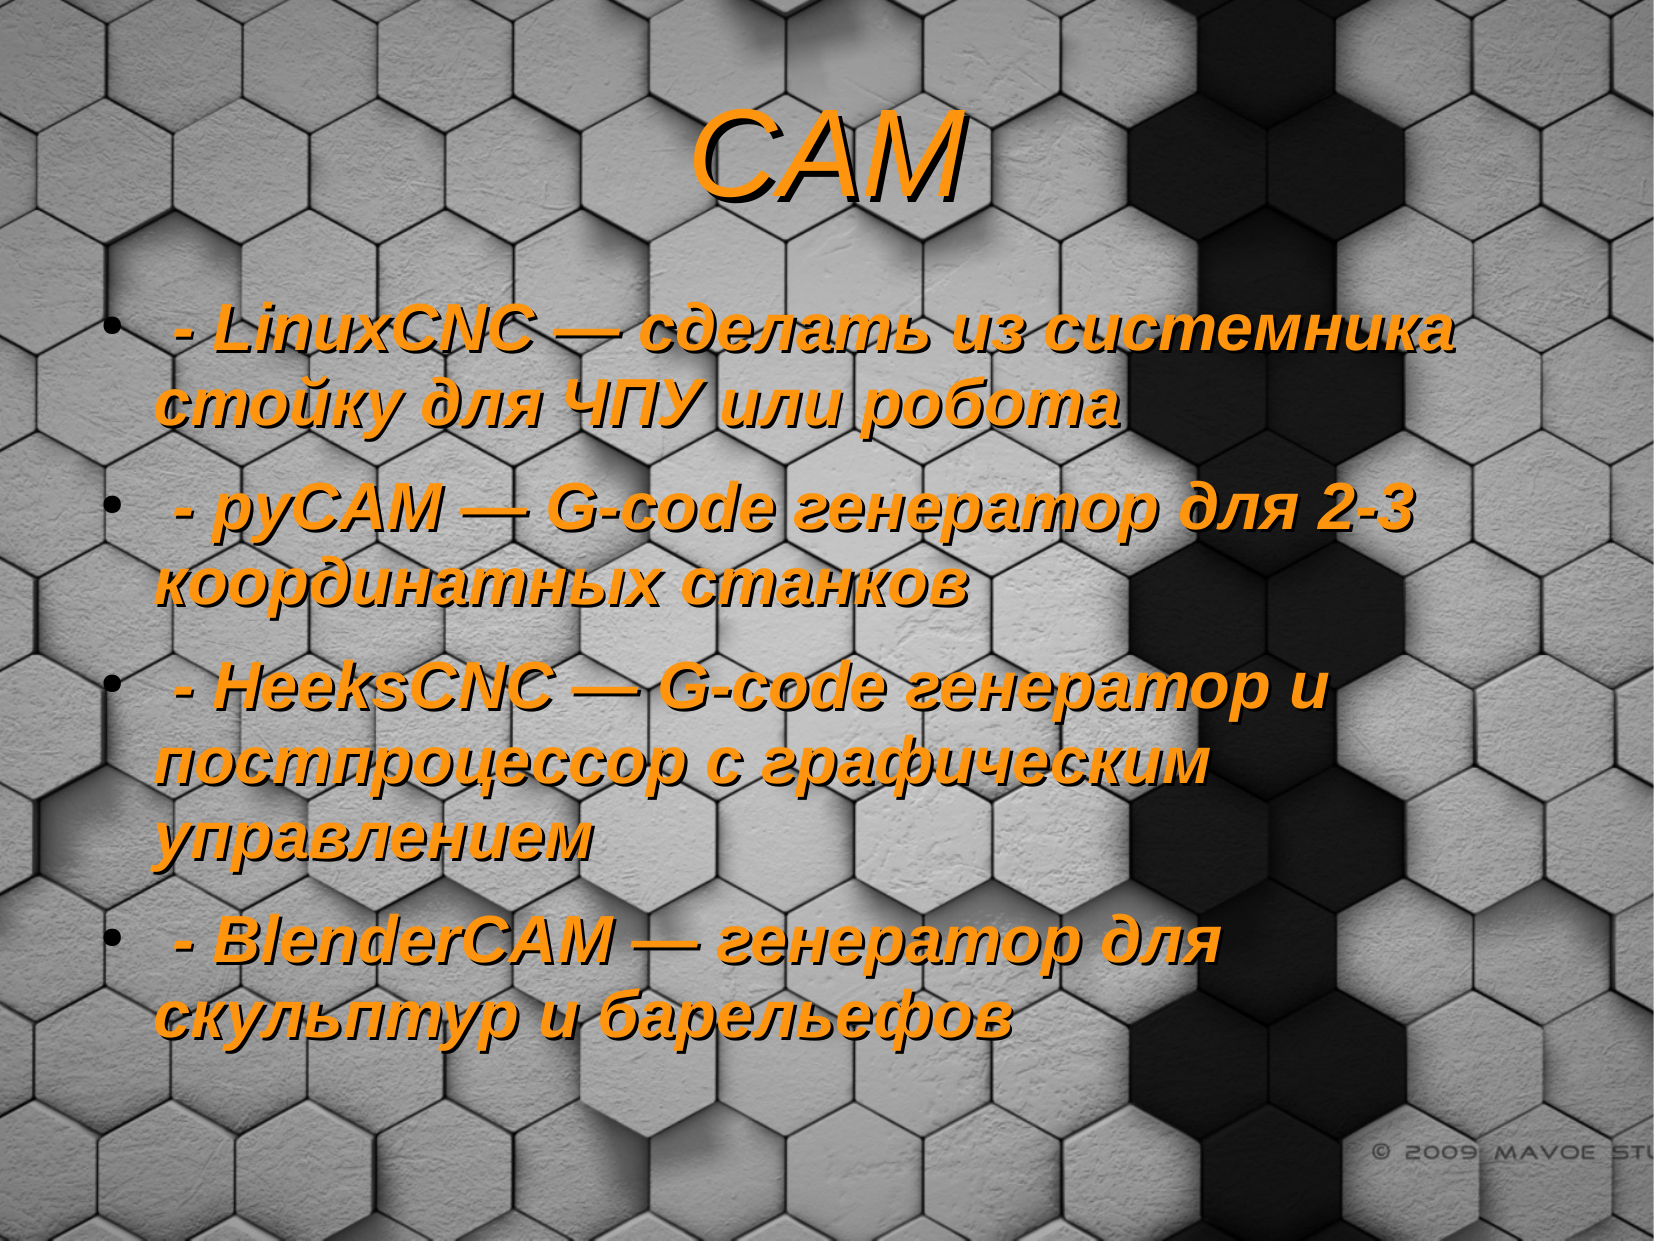

# CAM
 - LinuxCNC — сделать из системника стойку для ЧПУ или робота
 - pyCAM — G-code генератор для 2-3 координатных станков
 - HeeksCNC — G-code генератор и постпроцессор с графическим управлением
 - BlenderCAM — генератор для скульптур и барельефов